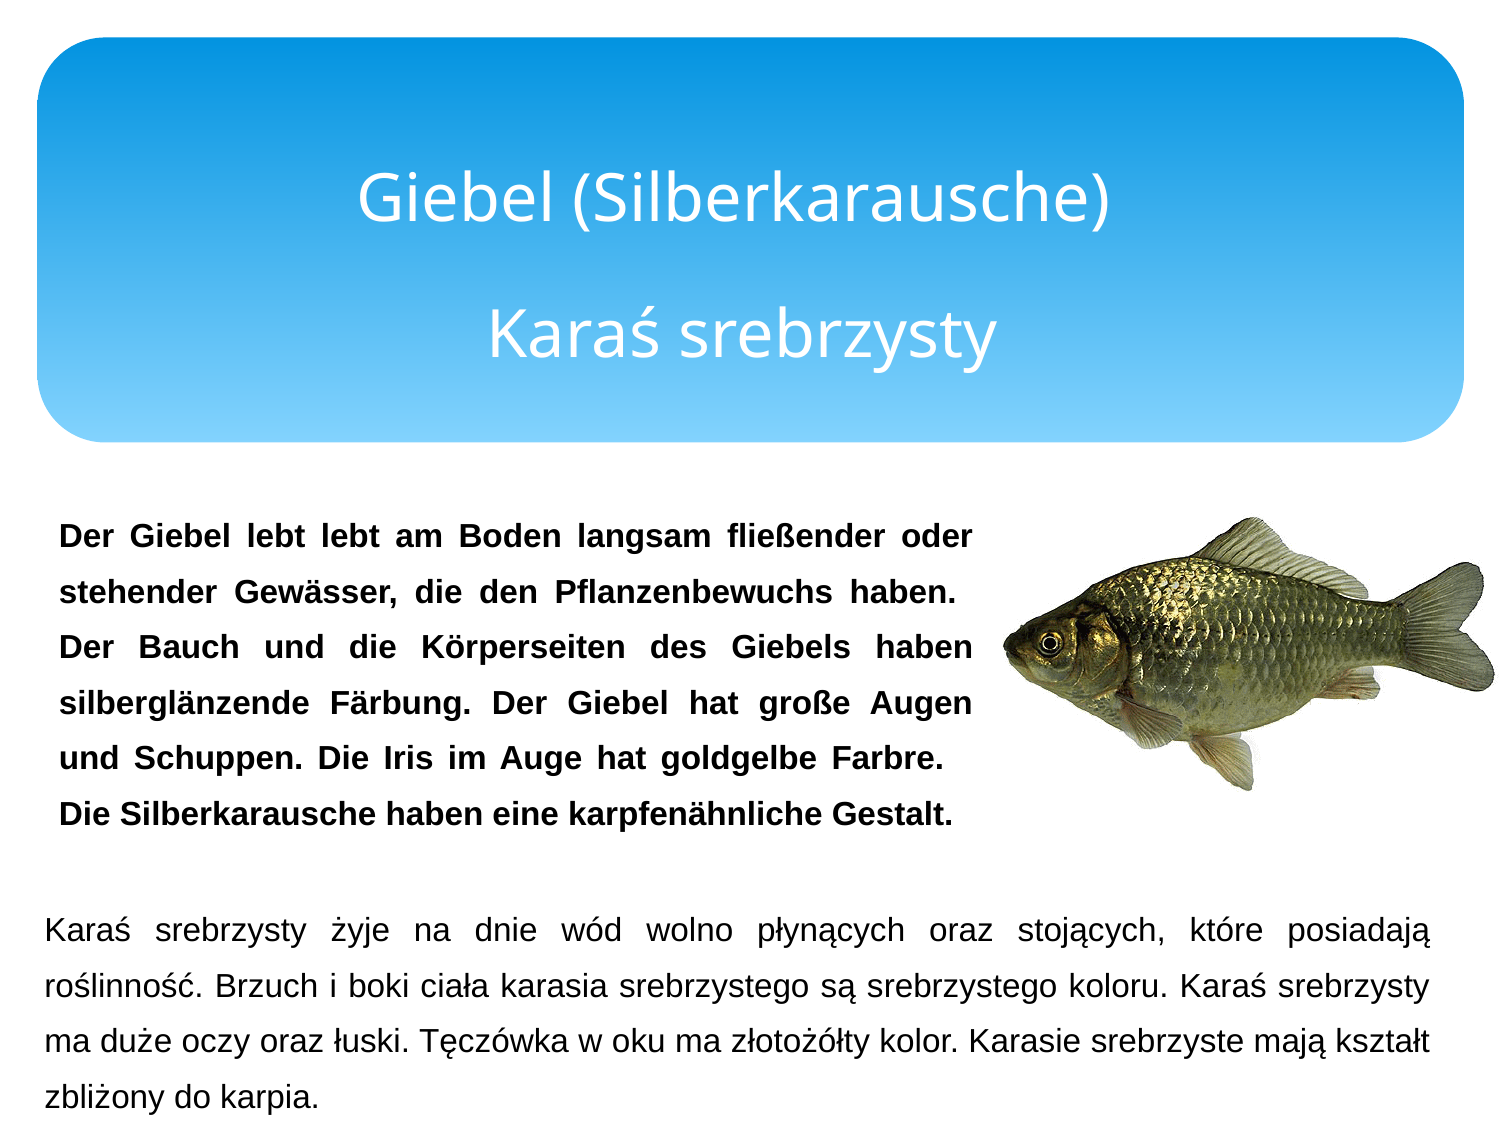

# Giebel (Silberkarausche) Karaś srebrzysty
Der Giebel lebt lebt am Boden langsam fließender oder stehender Gewässer, die den Pflanzenbewuchs haben. Der Bauch und die Körperseiten des Giebels haben silberglänzende Färbung. Der Giebel hat große Augen und Schuppen. Die Iris im Auge hat goldgelbe Farbre.
Die Silberkarausche haben eine karpfenähnliche Gestalt.
Karaś srebrzysty żyje na dnie wód wolno płynących oraz stojących, które posiadają roślinność. Brzuch i boki ciała karasia srebrzystego są srebrzystego koloru. Karaś srebrzysty ma duże oczy oraz łuski. Tęczówka w oku ma złotożółty kolor. Karasie srebrzyste mają kształt zbliżony do karpia.